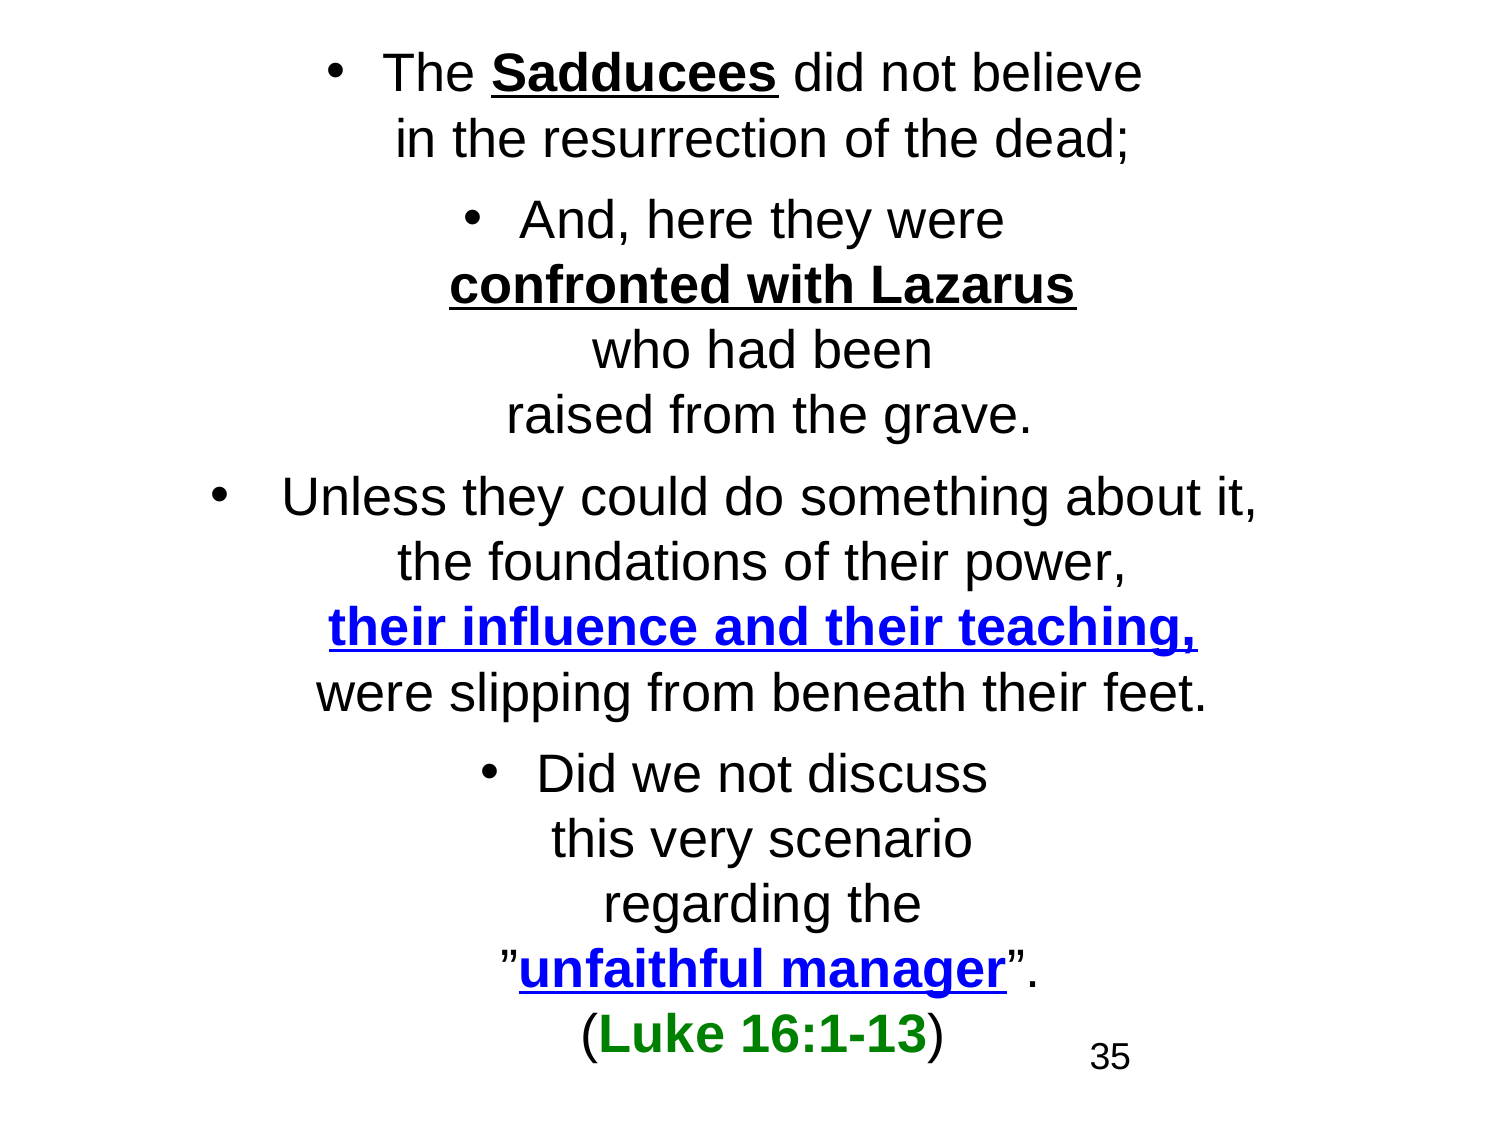

# The Sadducees did not believe in the resurrection of the dead;
And, here they were
confronted with Lazarus
who had been
raised from the grave.
 Unless they could do something about it,
the foundations of their power,
their influence and their teaching,
were slipping from beneath their feet.
Did we not discuss
this very scenario
regarding the
”unfaithful manager”.
(Luke 16:1-13)
35